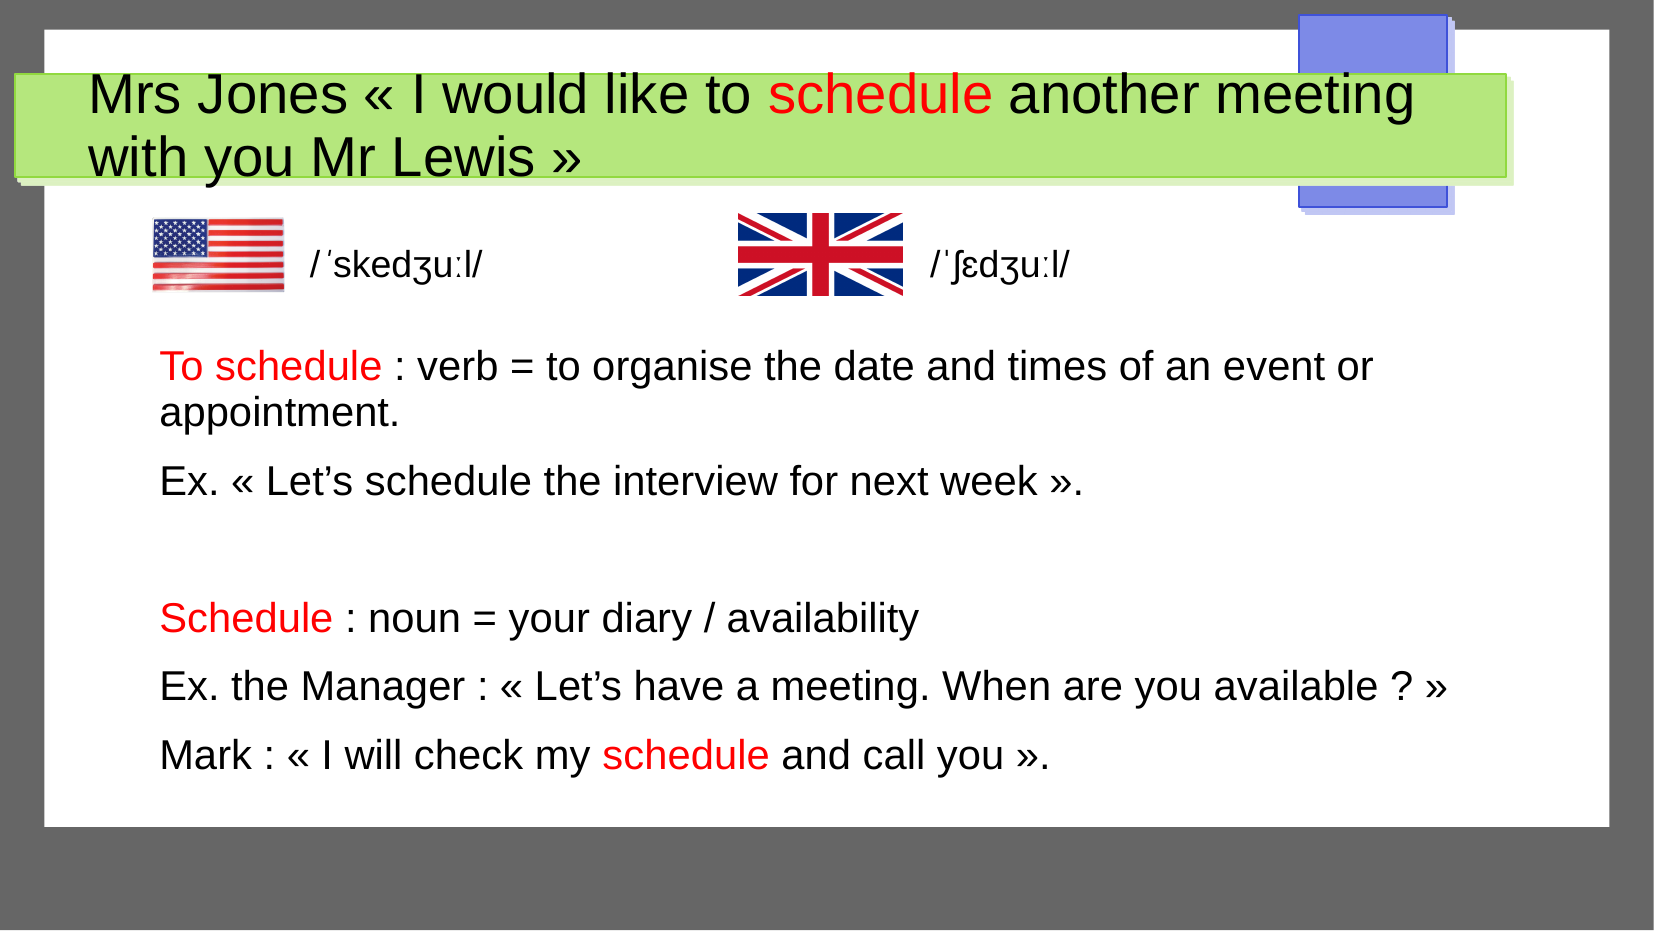

# Mrs Jones « I would like to schedule another meeting with you Mr Lewis »
To schedule : verb = to organise the date and times of an event or appointment.
Ex. « Let’s schedule the interview for next week ».
Schedule : noun = your diary / availability
Ex. the Manager : « Let’s have a meeting. When are you available ? »
Mark : « I will check my schedule and call you ».
/ˈskedʒuːl/
/ˈʃɛdʒuːl/